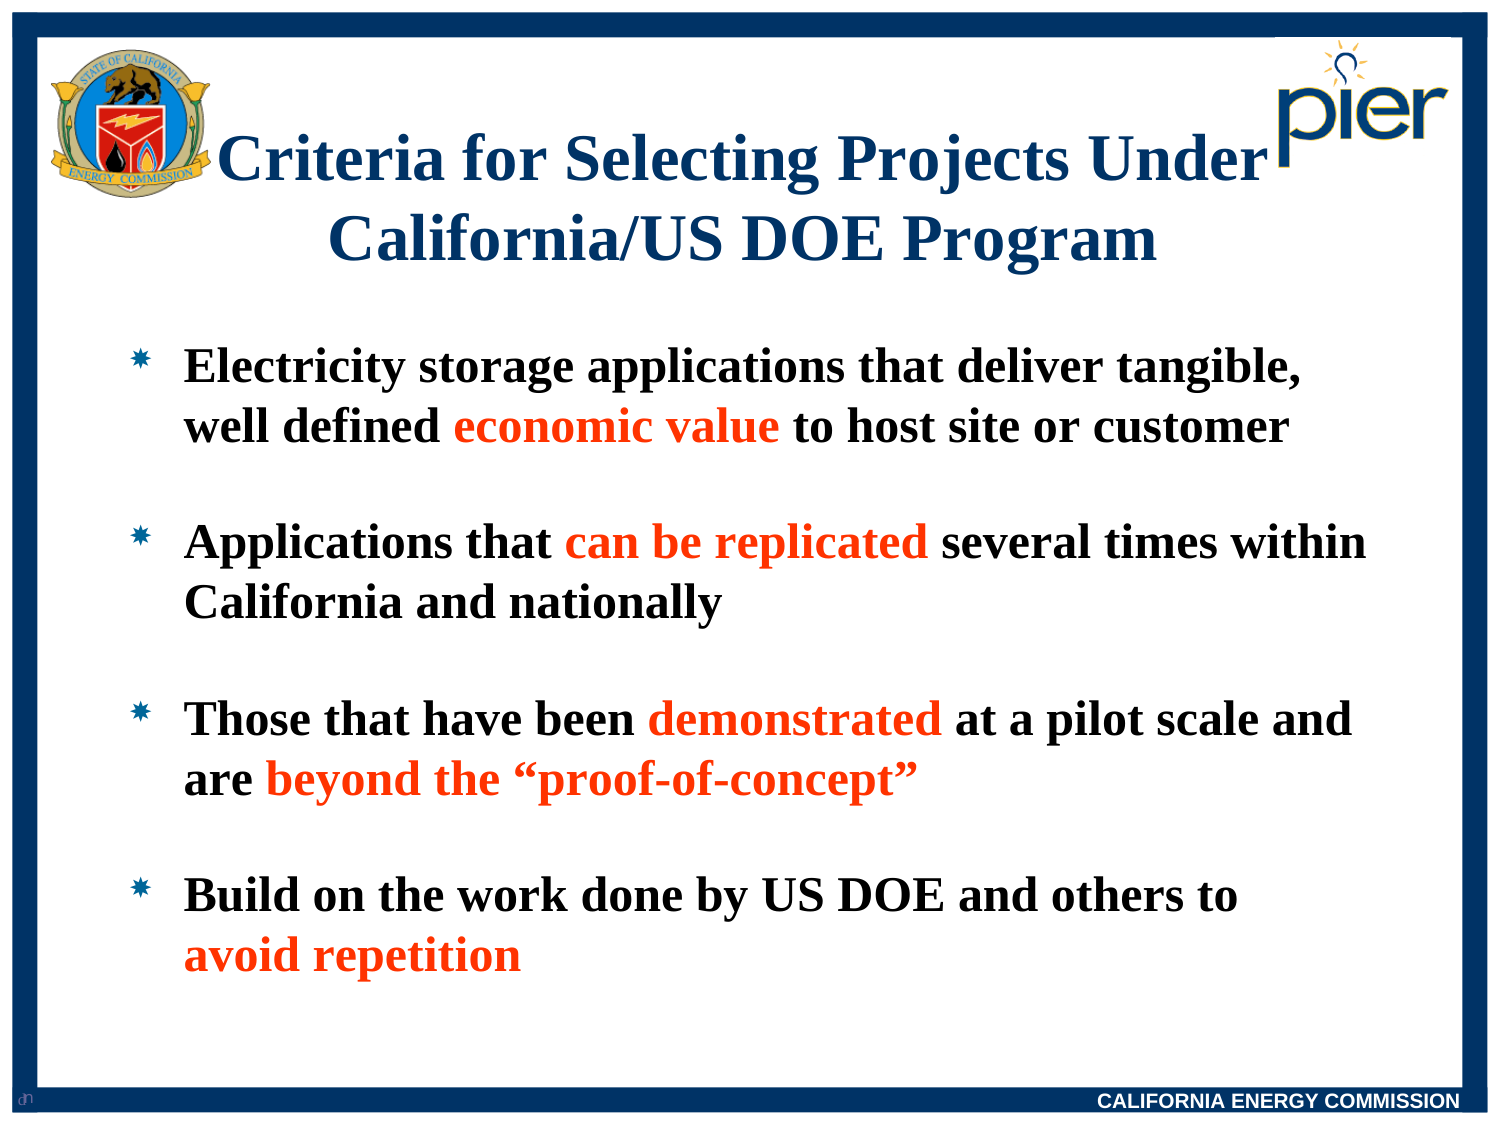

# Criteria for Selecting Projects Under California/US DOE Program
Electricity storage applications that deliver tangible, well defined economic value to host site or customer
Applications that can be replicated several times within California and nationally
Those that have been demonstrated at a pilot scale and are beyond the “proof-of-concept”
Build on the work done by US DOE and others to avoid repetition